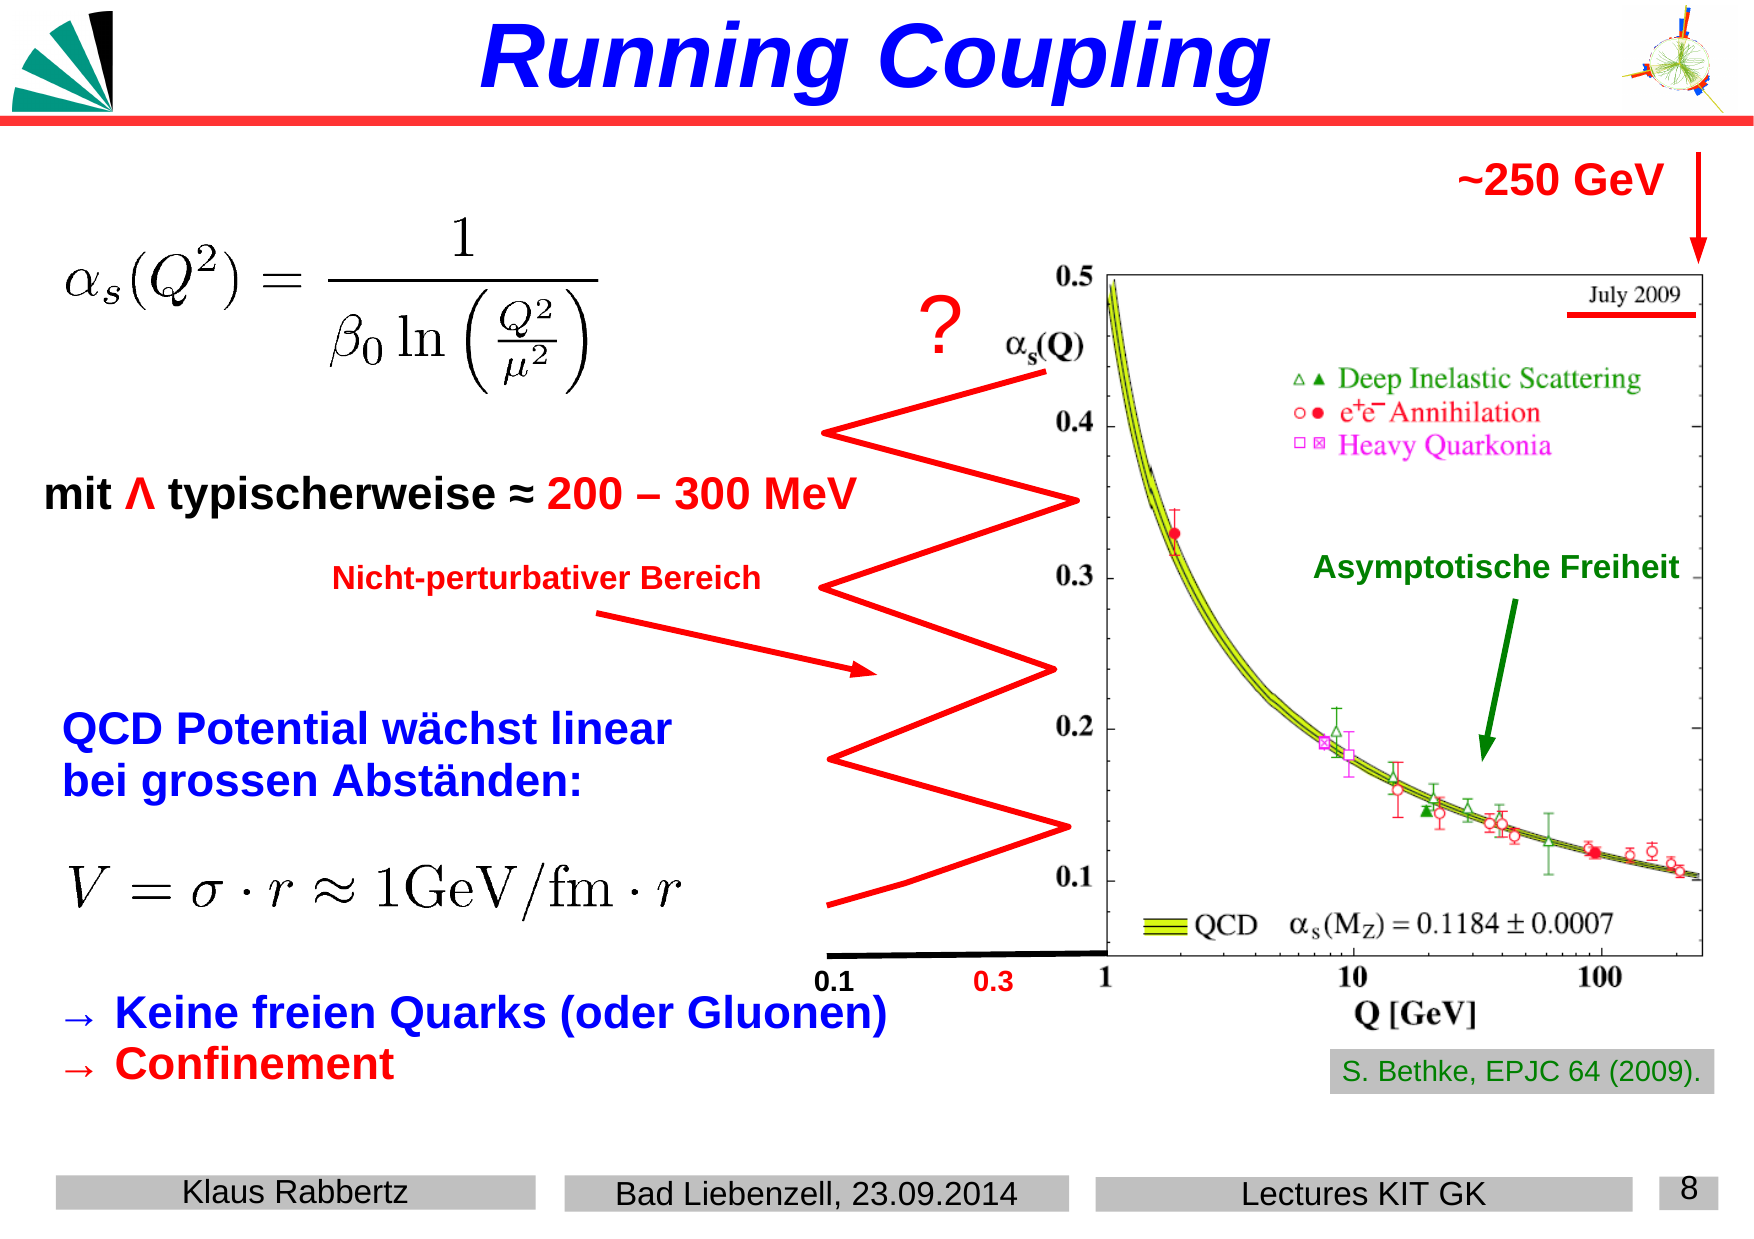

# Running Coupling
~250 GeV
?
mit Λ typischerweise ≈ 200 – 300 MeV
Asymptotische Freiheit
Nicht-perturbativer Bereich
QCD Potential wächst linear
bei grossen Abständen:
0.1
0.3
→ Keine freien Quarks (oder Gluonen)
→ Confinement
S. Bethke, EPJC 64 (2009).